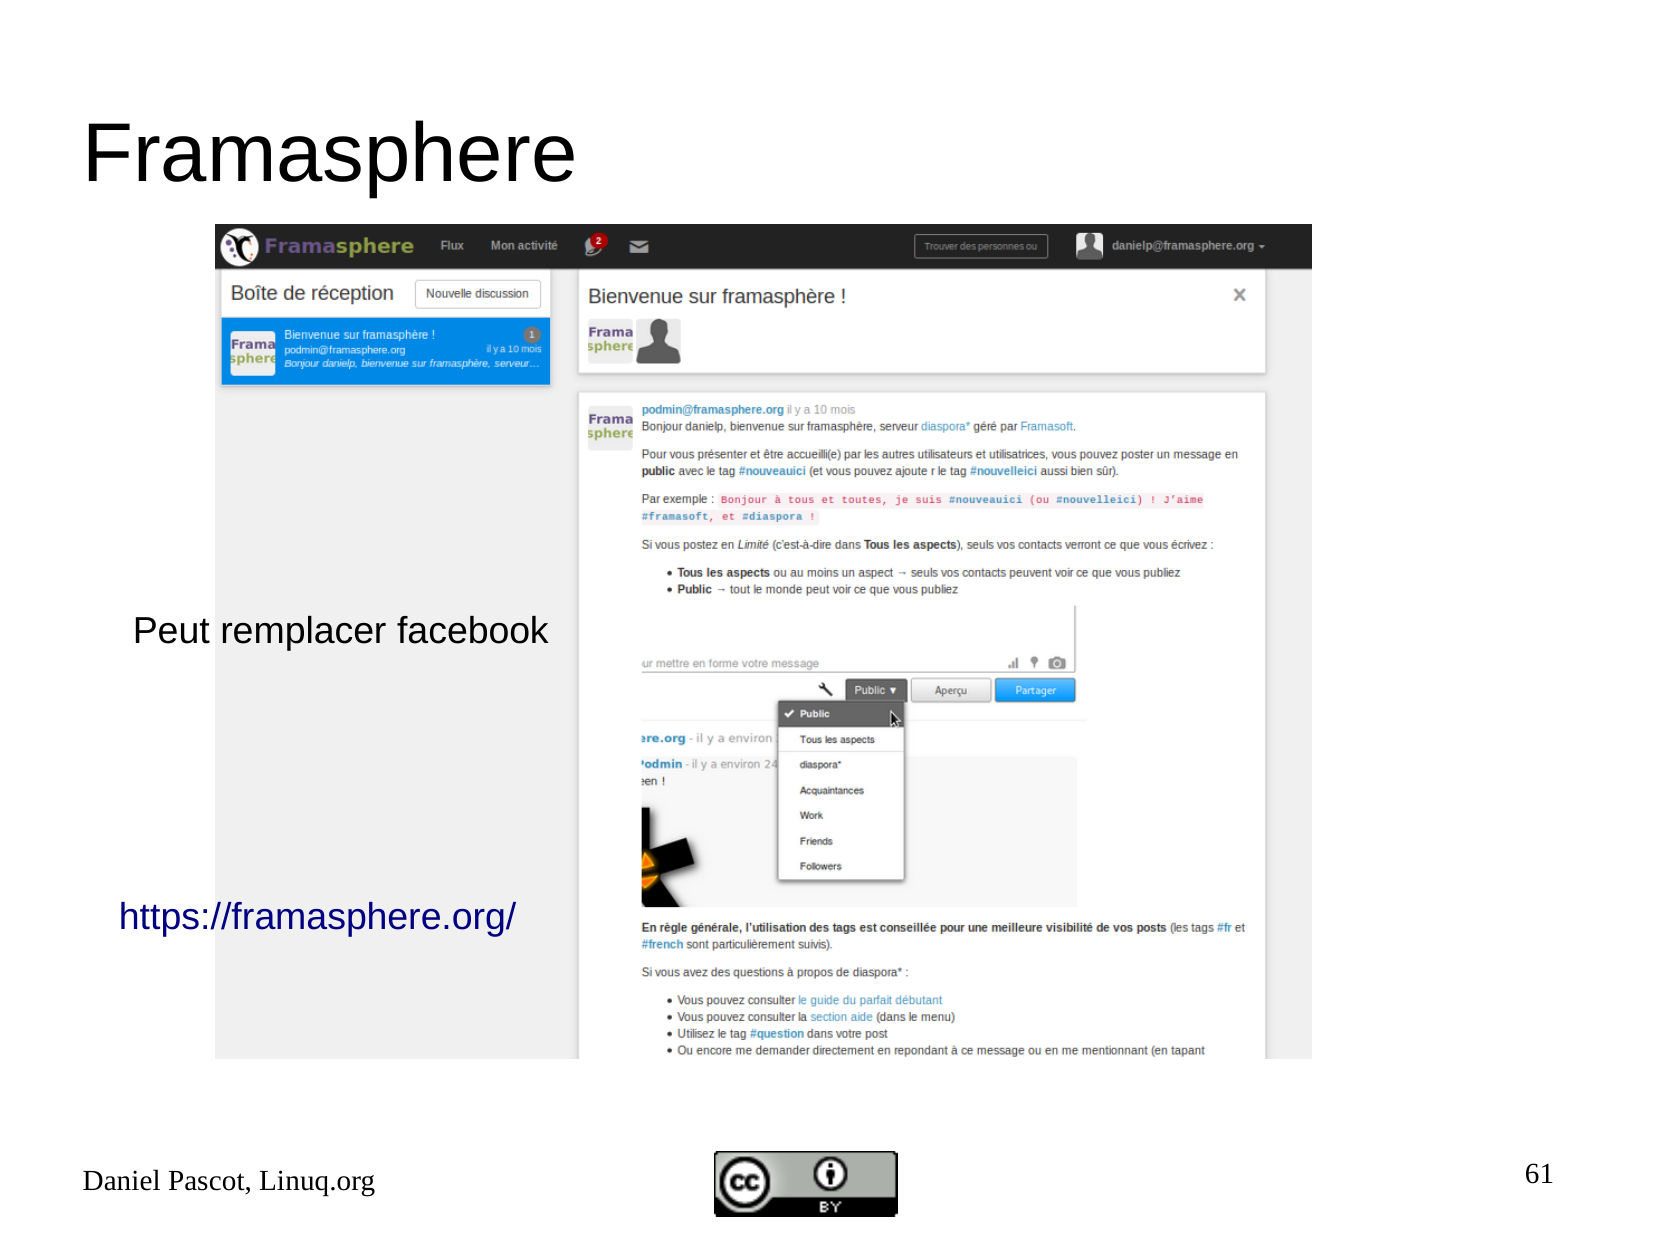

# Framasphere
Peut remplacer facebook
https://framasphere.org/
61
15-08- 2018